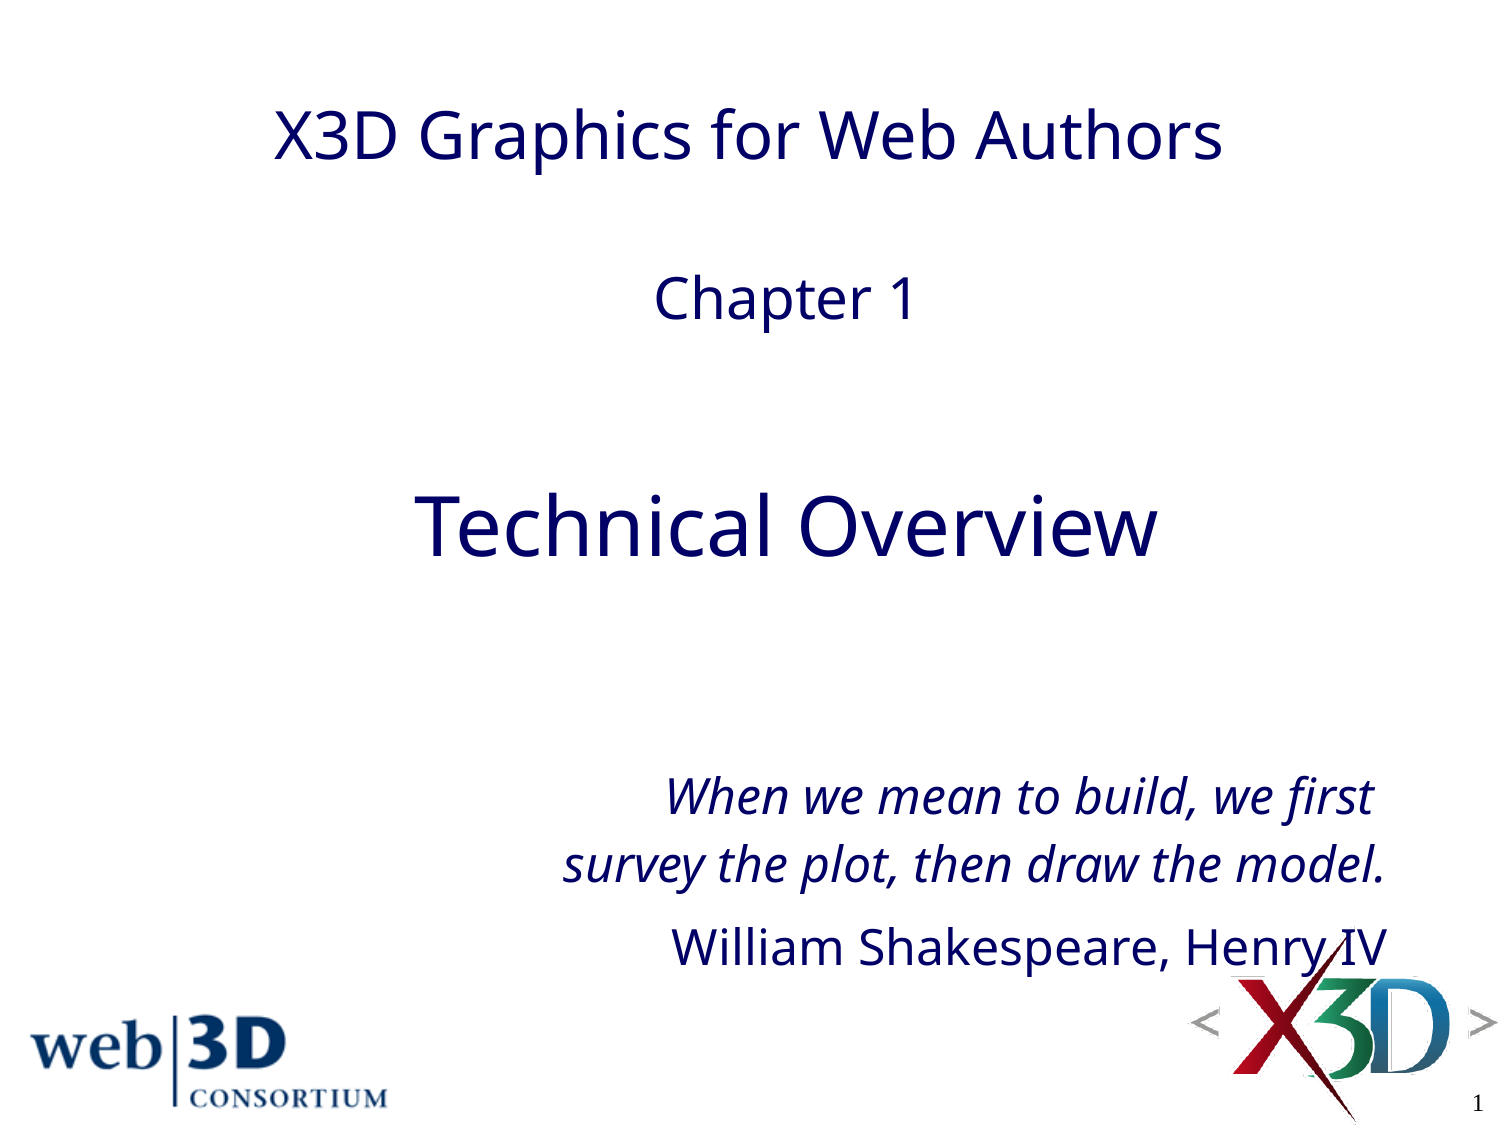

# X3D Graphics for Web Authors
Chapter 1
Technical Overview
When we mean to build, we first
survey the plot, then draw the model.
William Shakespeare, Henry IV